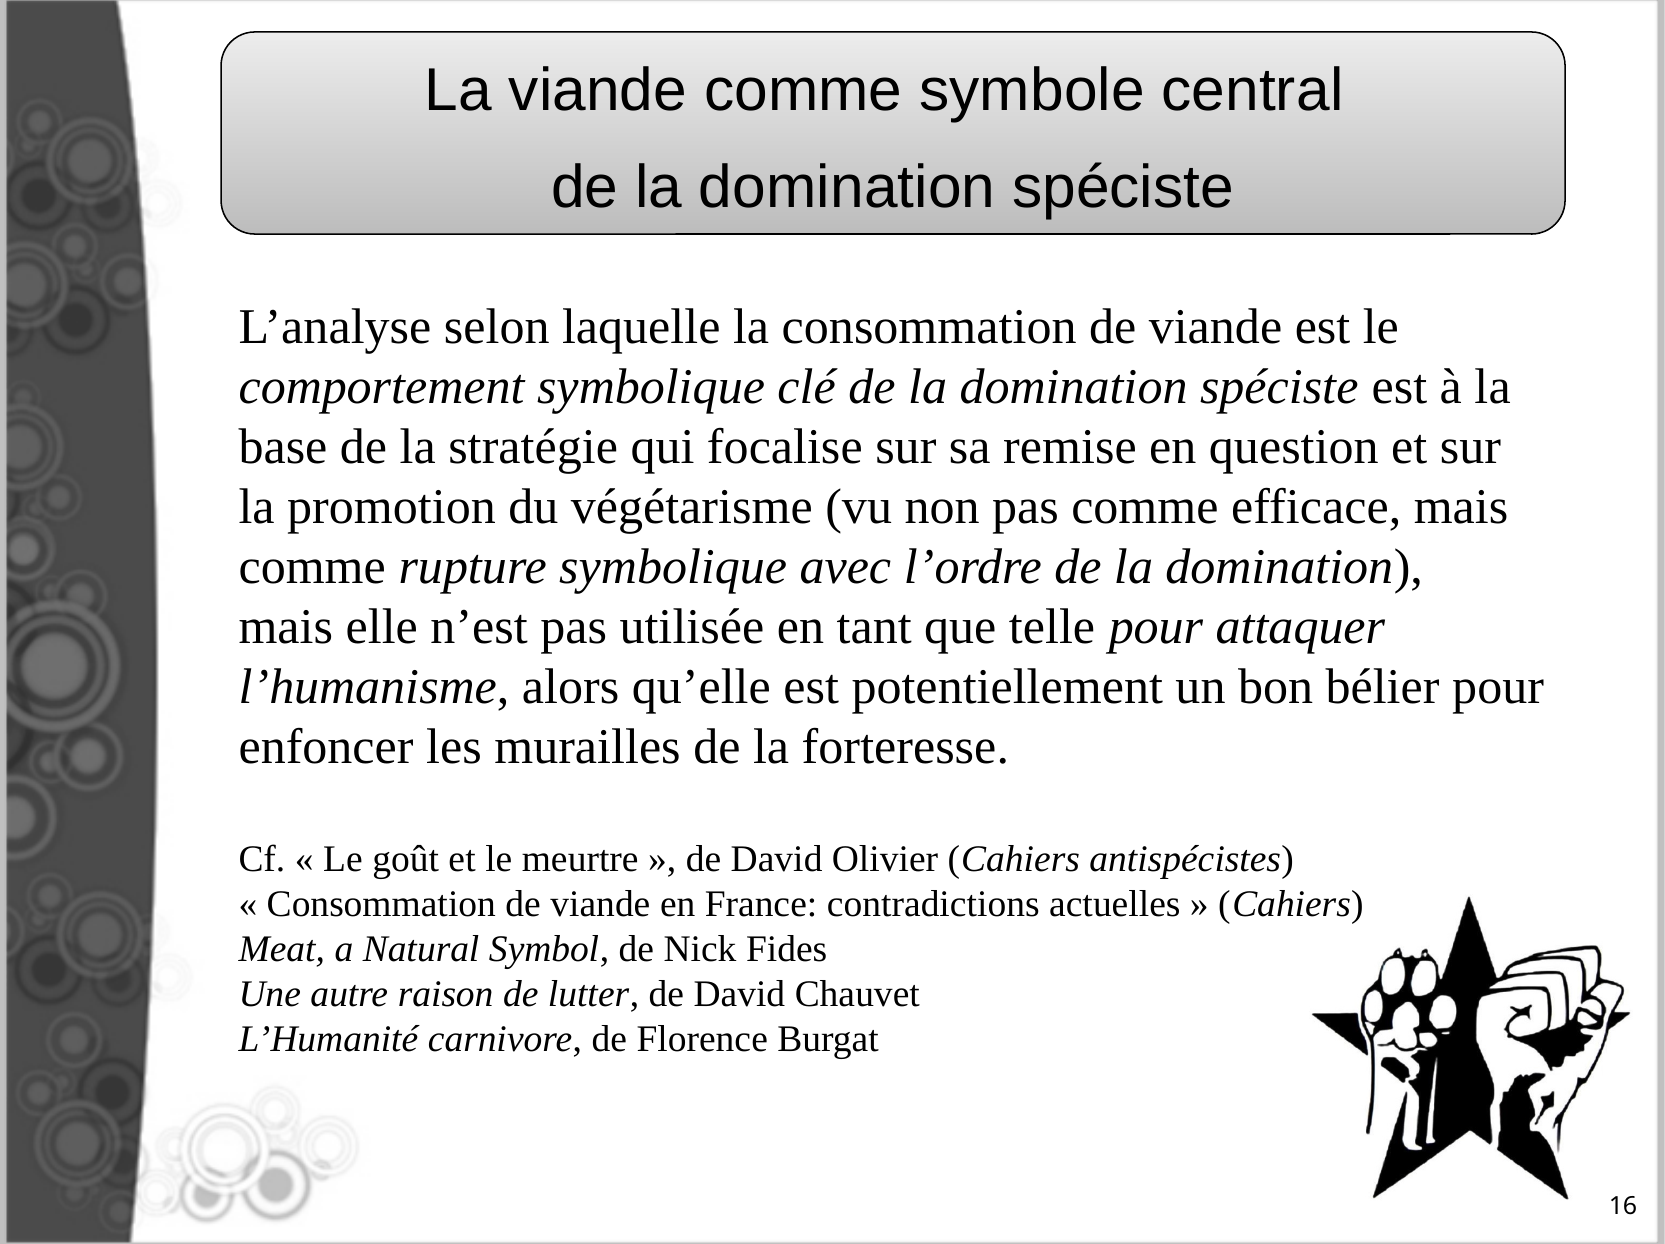

La viande comme symbole central
de la domination spéciste
L’analyse selon laquelle la consommation de viande est le comportement symbolique clé de la domination spéciste est à la base de la stratégie qui focalise sur sa remise en question et sur la promotion du végétarisme (vu non pas comme efficace, mais comme rupture symbolique avec l’ordre de la domination),
mais elle n’est pas utilisée en tant que telle pour attaquer l’humanisme, alors qu’elle est potentiellement un bon bélier pour enfoncer les murailles de la forteresse.
Cf. « Le goût et le meurtre », de David Olivier (Cahiers antispécistes)
« Consommation de viande en France: contradictions actuelles » (Cahiers)
Meat, a Natural Symbol, de Nick Fides
Une autre raison de lutter, de David Chauvet
L’Humanité carnivore, de Florence Burgat